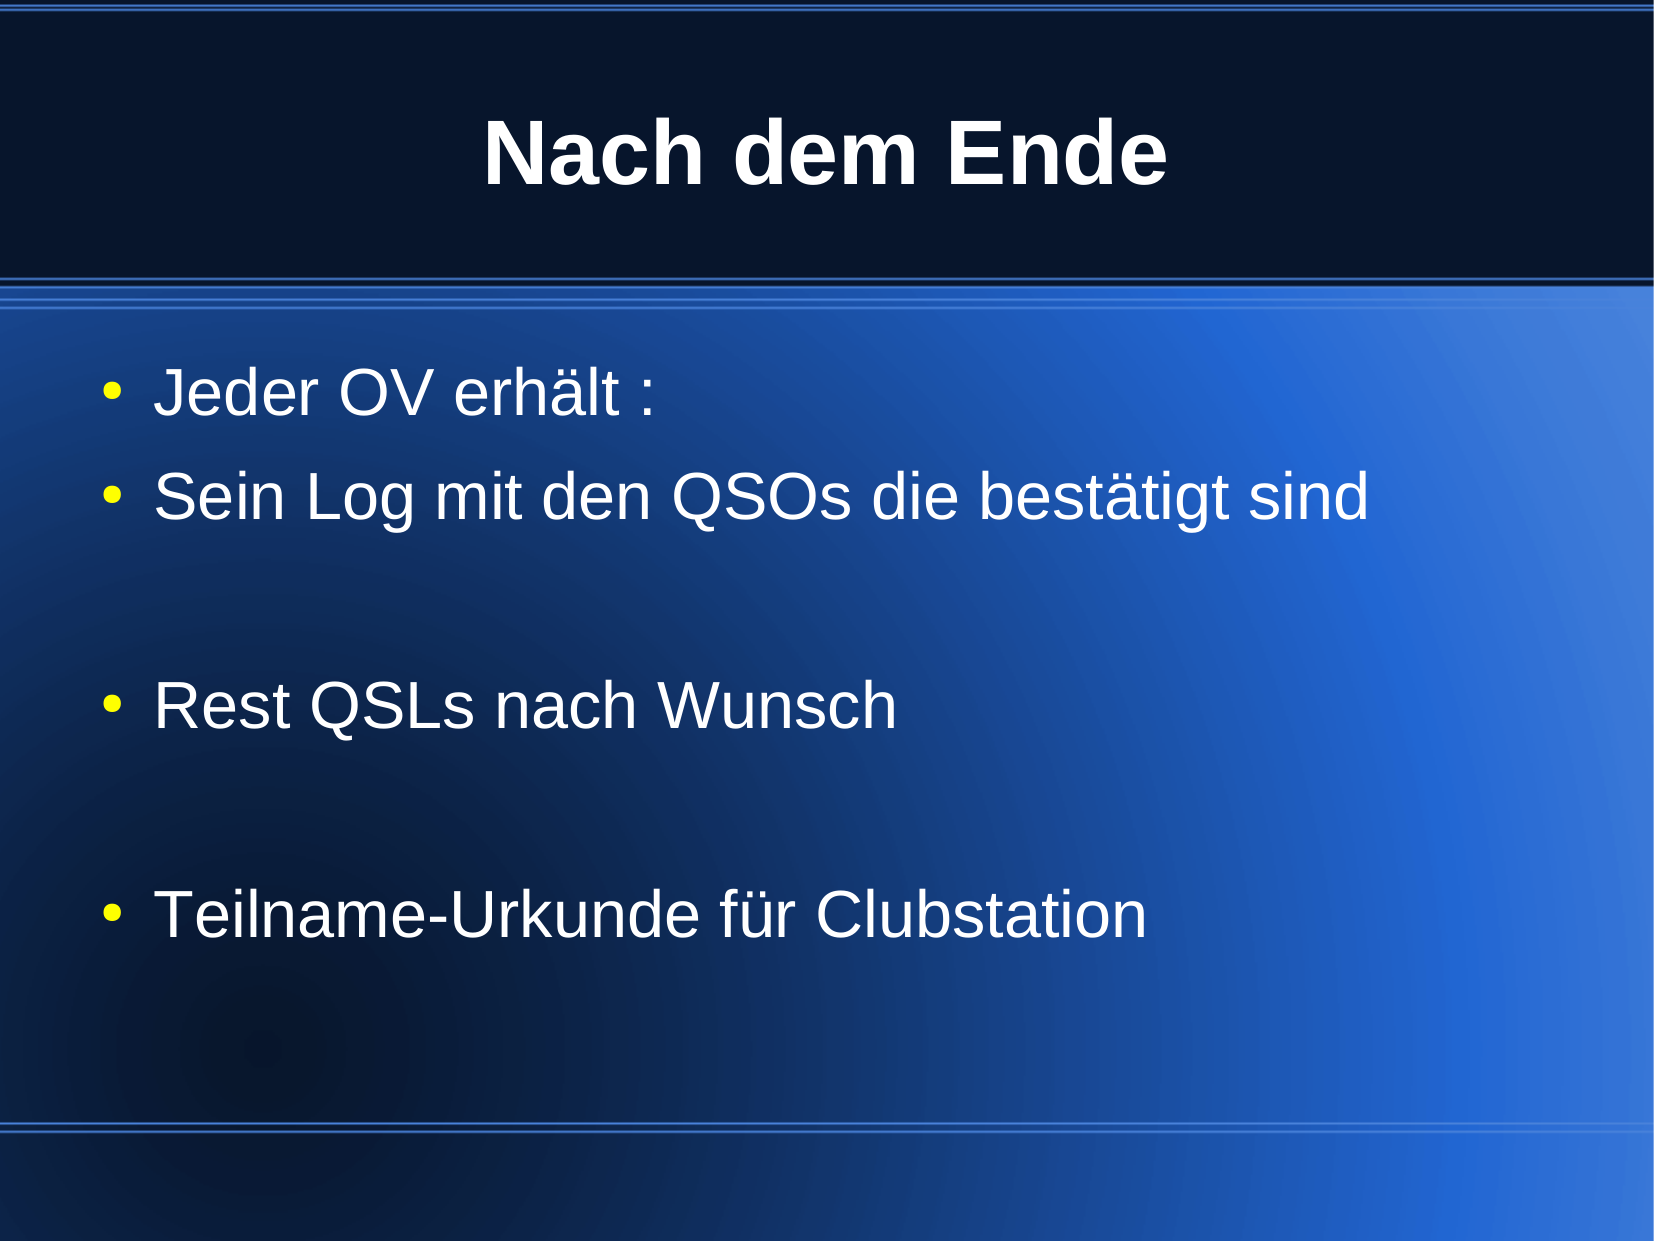

# Nach dem Ende
Jeder OV erhält :
Sein Log mit den QSOs die bestätigt sind
Rest QSLs nach Wunsch
Teilname-Urkunde für Clubstation